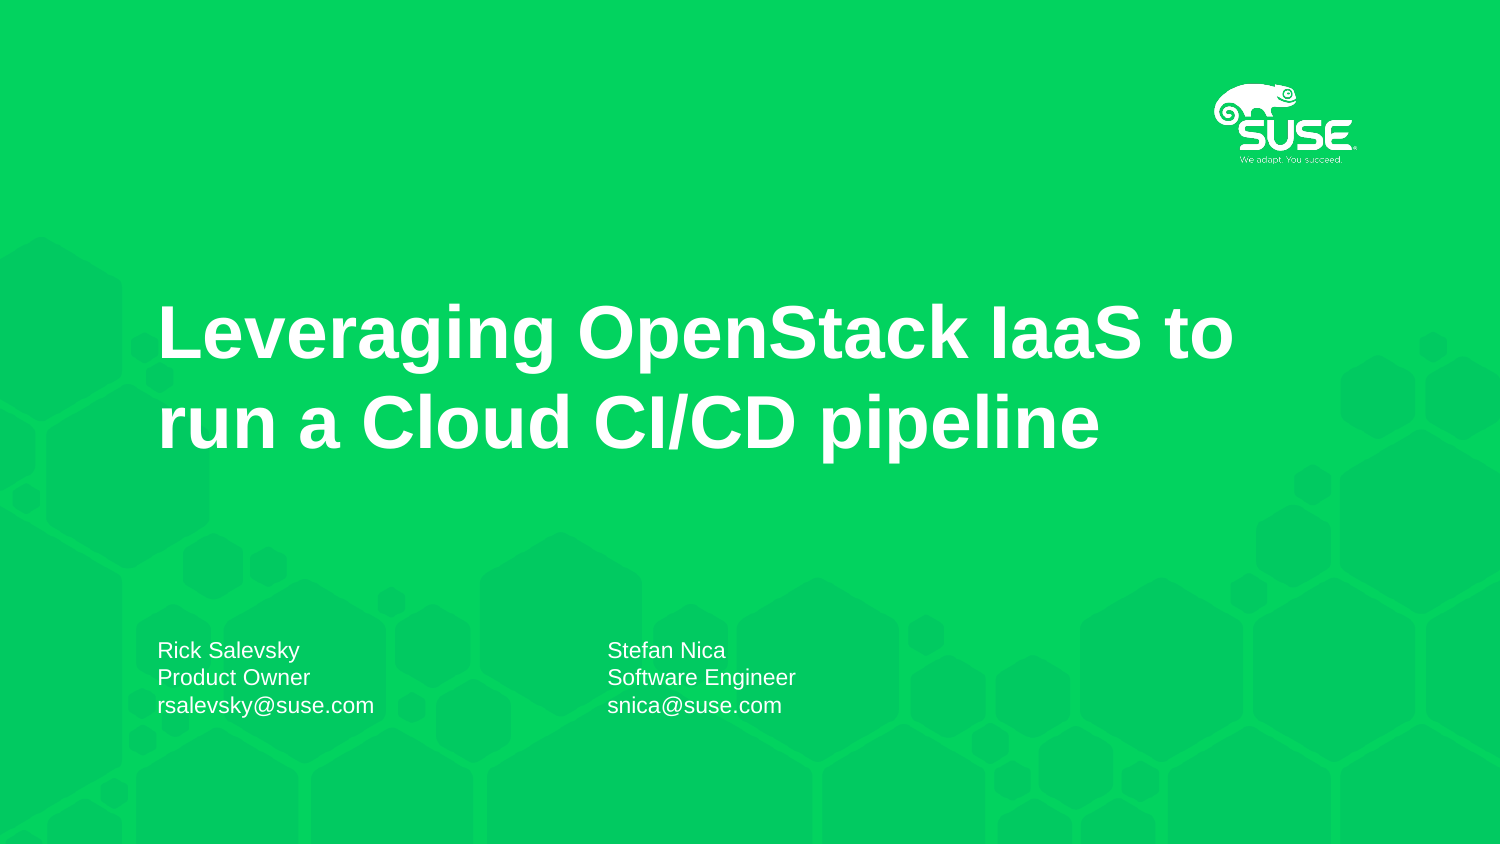

# Leveraging OpenStack IaaS to run a Cloud CI/CD pipeline
Rick Salevsky					Stefan Nica
Product Owner				Software Engineer
rsalevsky@suse.com				snica@suse.com